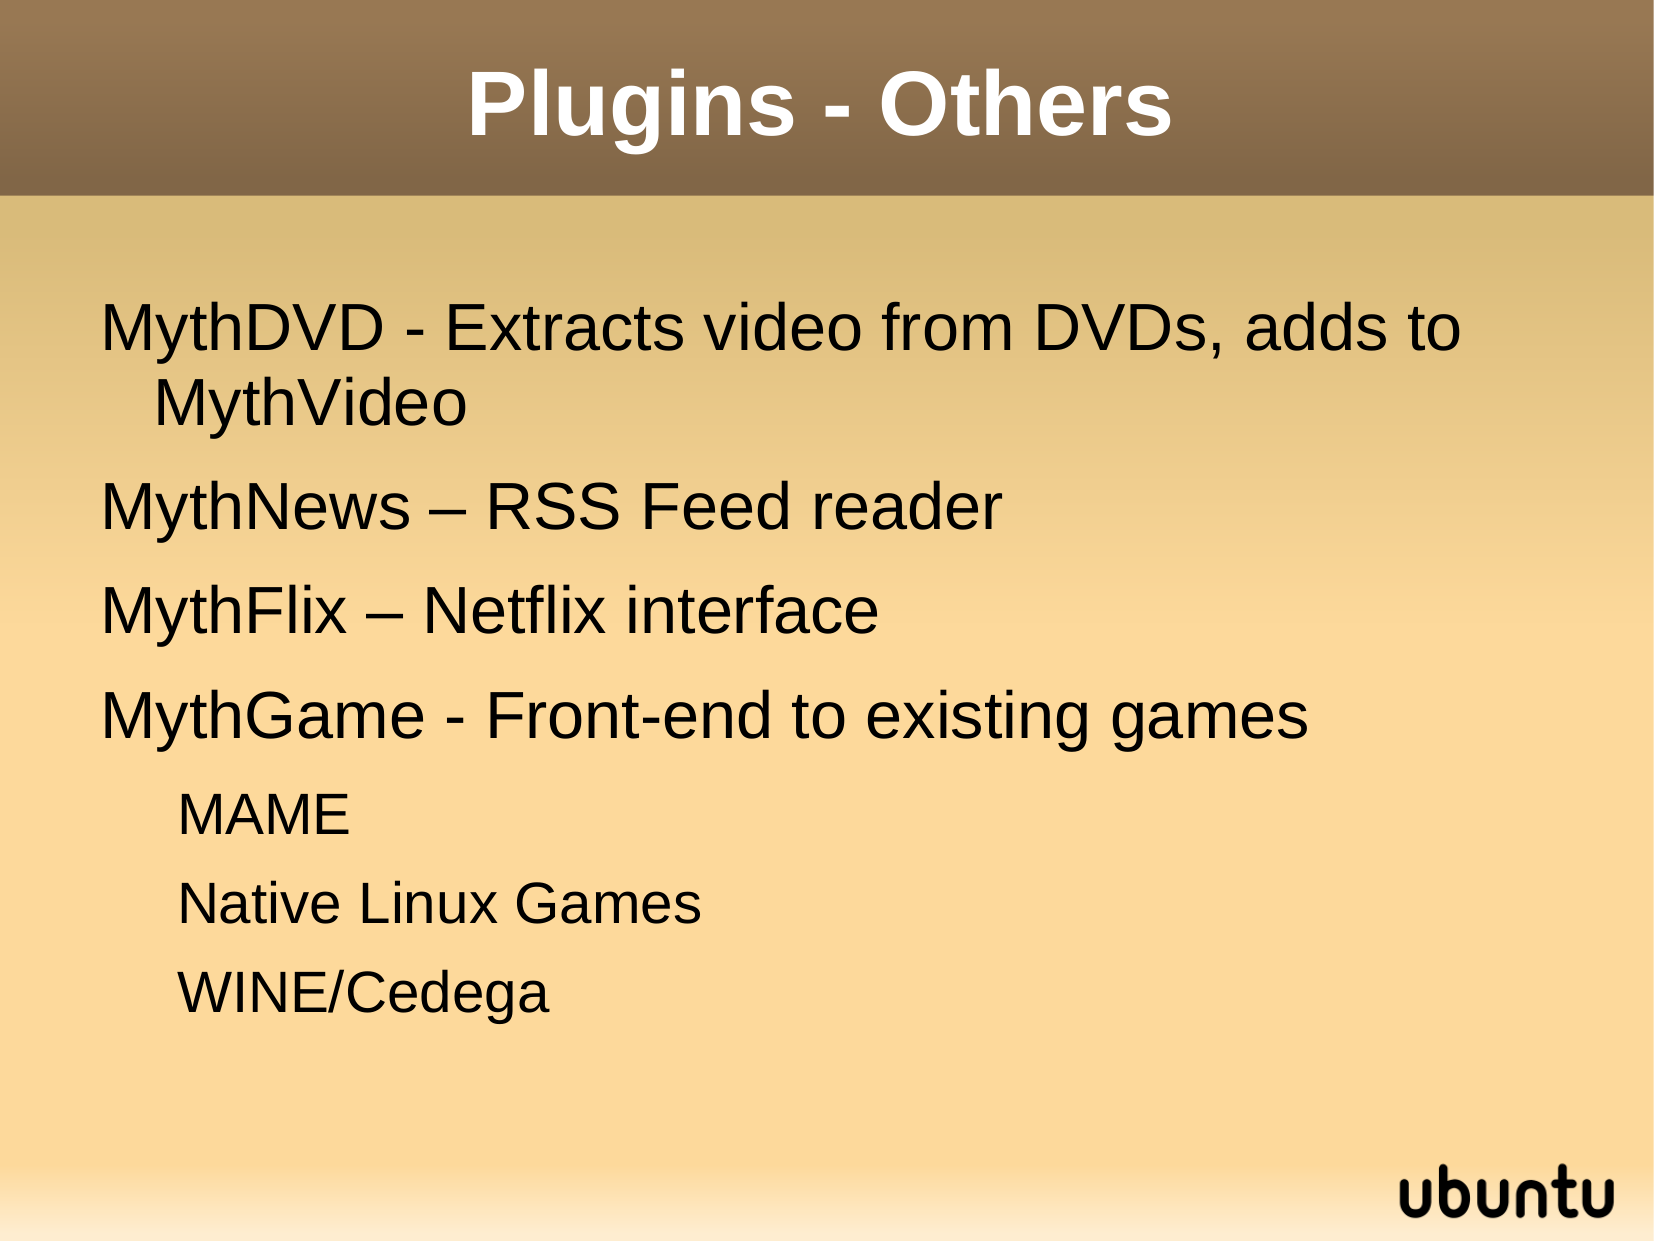

# Plugins - Others
MythDVD - Extracts video from DVDs, adds to MythVideo
MythNews – RSS Feed reader
MythFlix – Netflix interface
MythGame - Front-end to existing games
MAME
Native Linux Games
WINE/Cedega